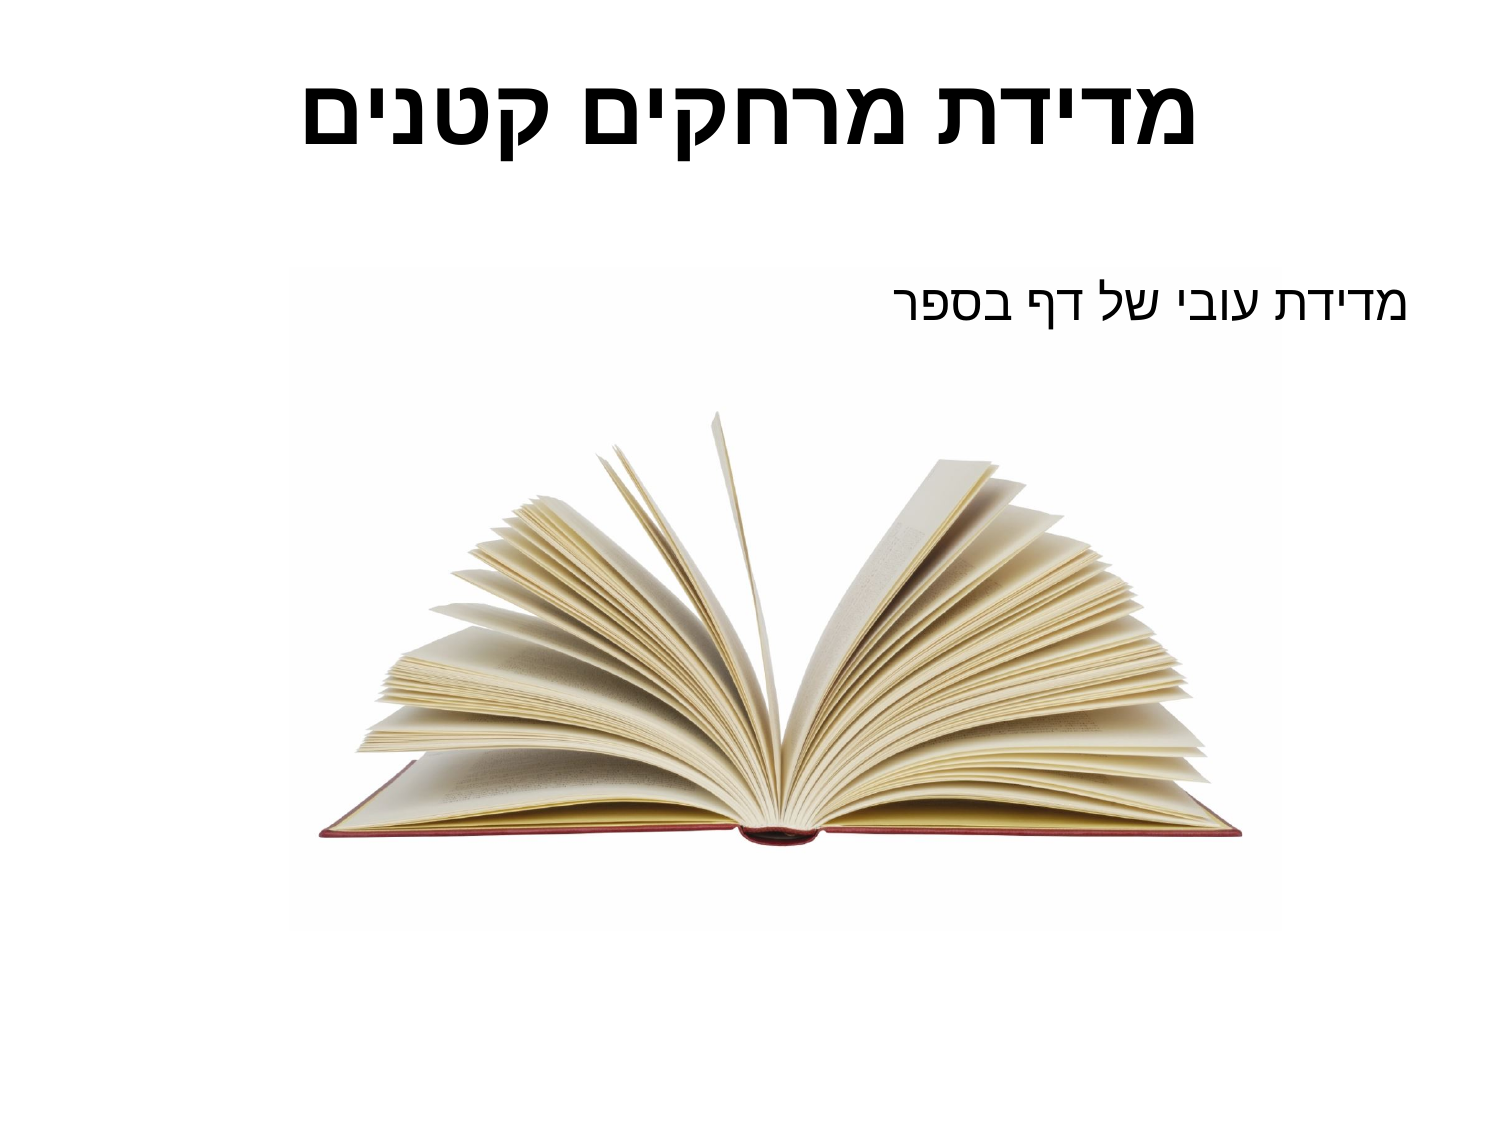

# מדידת מרחקים קטנים
מדידת עובי של דף בספר